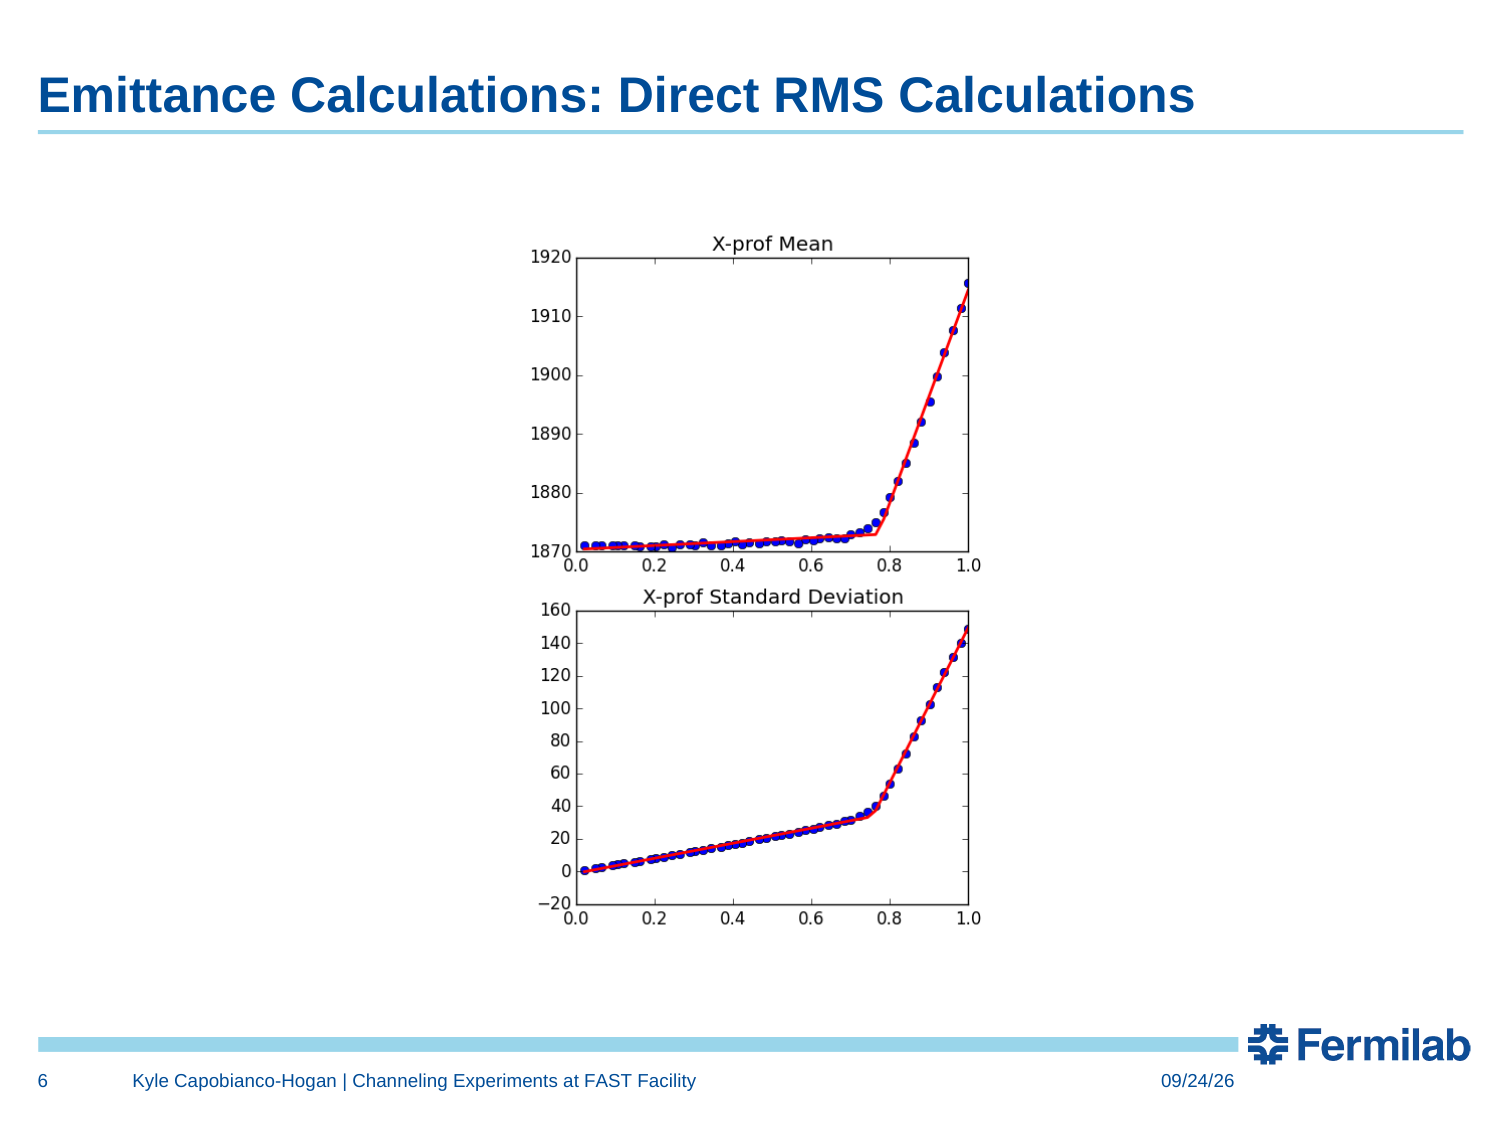

# Emittance Calculations: Direct RMS Calculations
Kyle Capobianco-Hogan | Channeling Experiments at FAST Facility